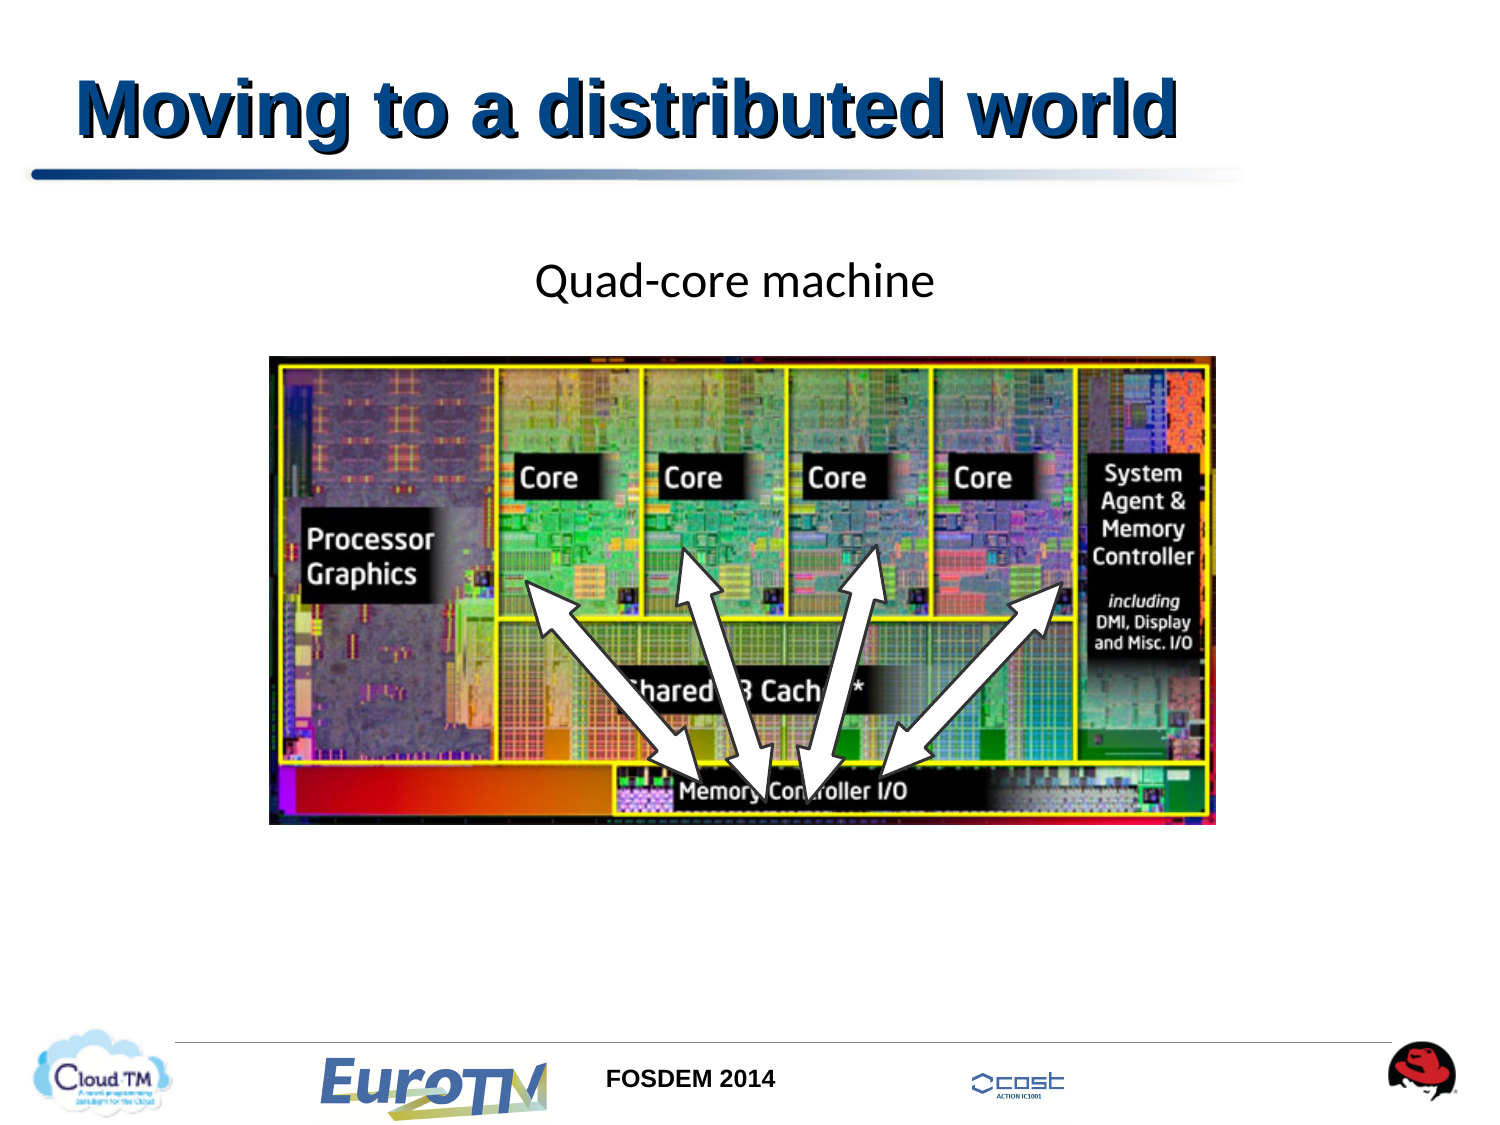

# Moving to a distributed world
Quad-core machine